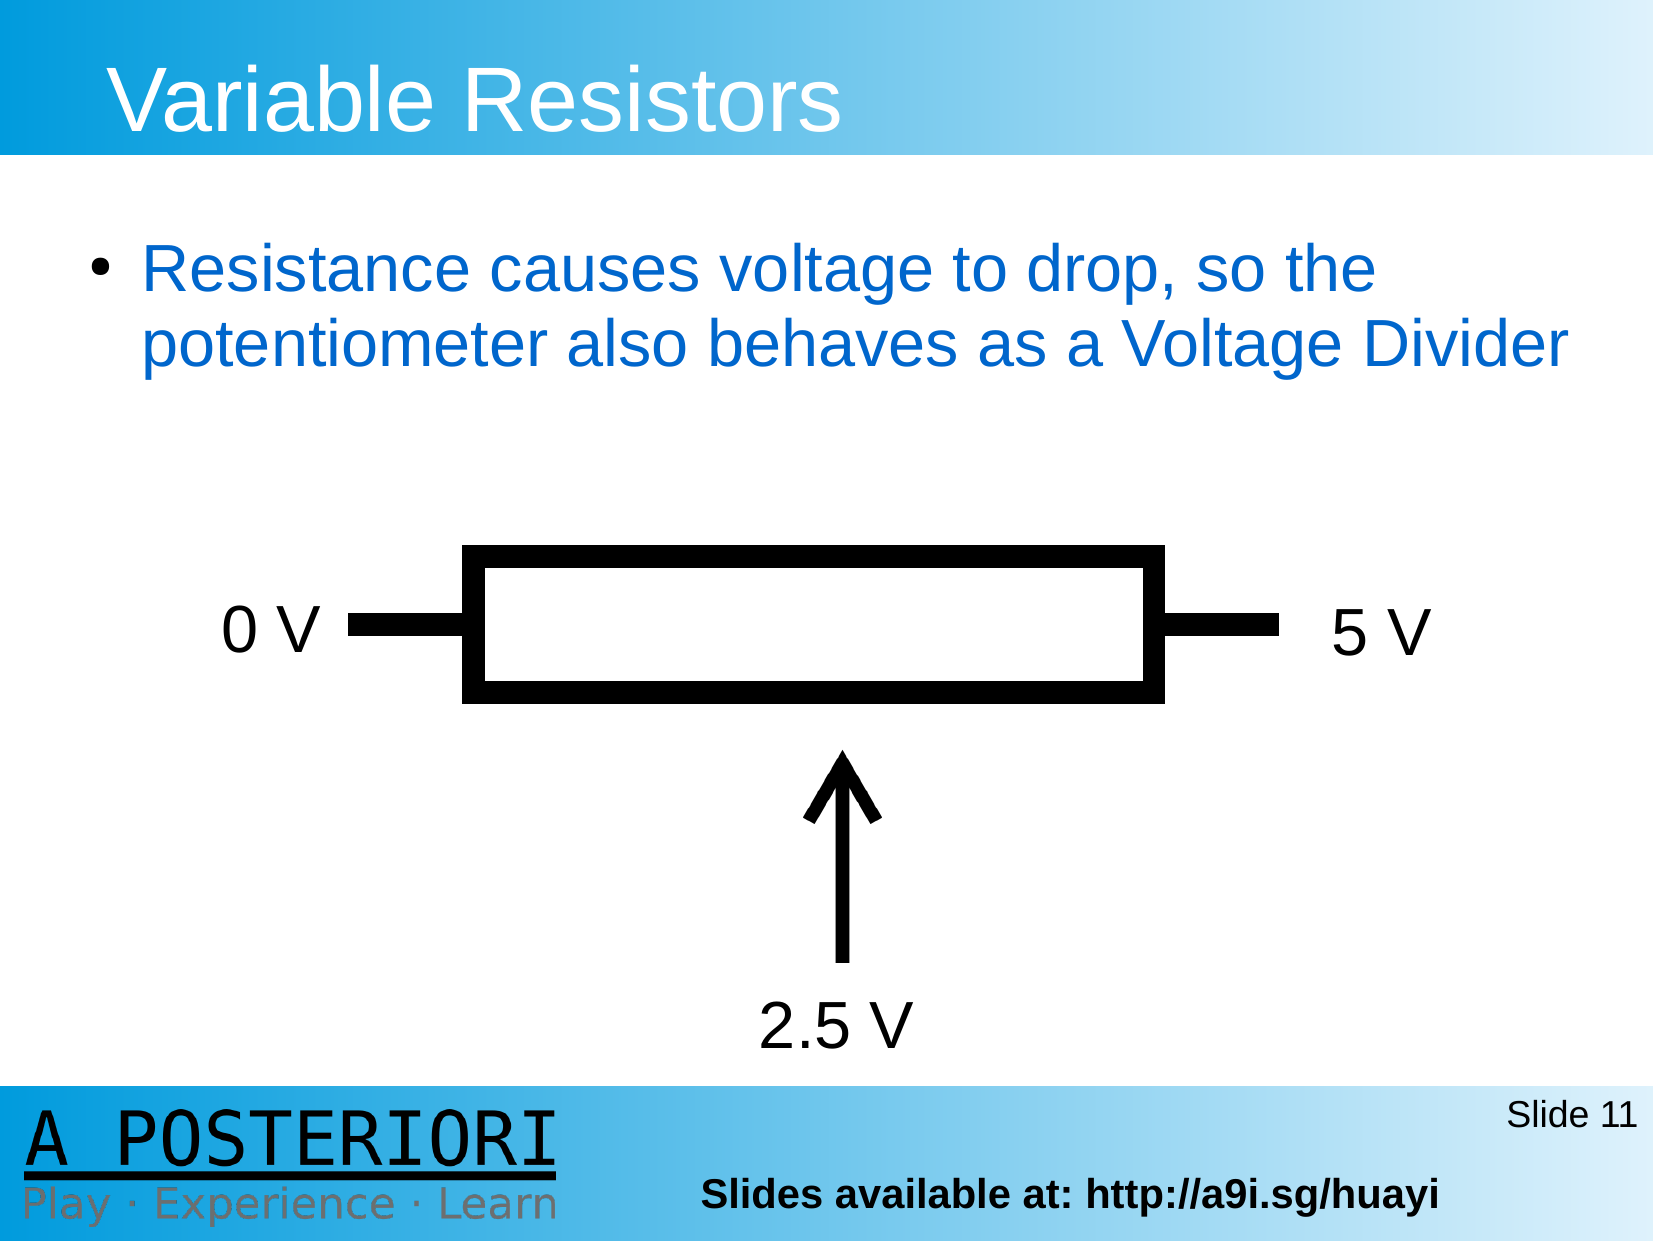

Variable Resistors
# Resistance causes voltage to drop, so the potentiometer also behaves as a Voltage Divider
0 V
5 V
2.5 V